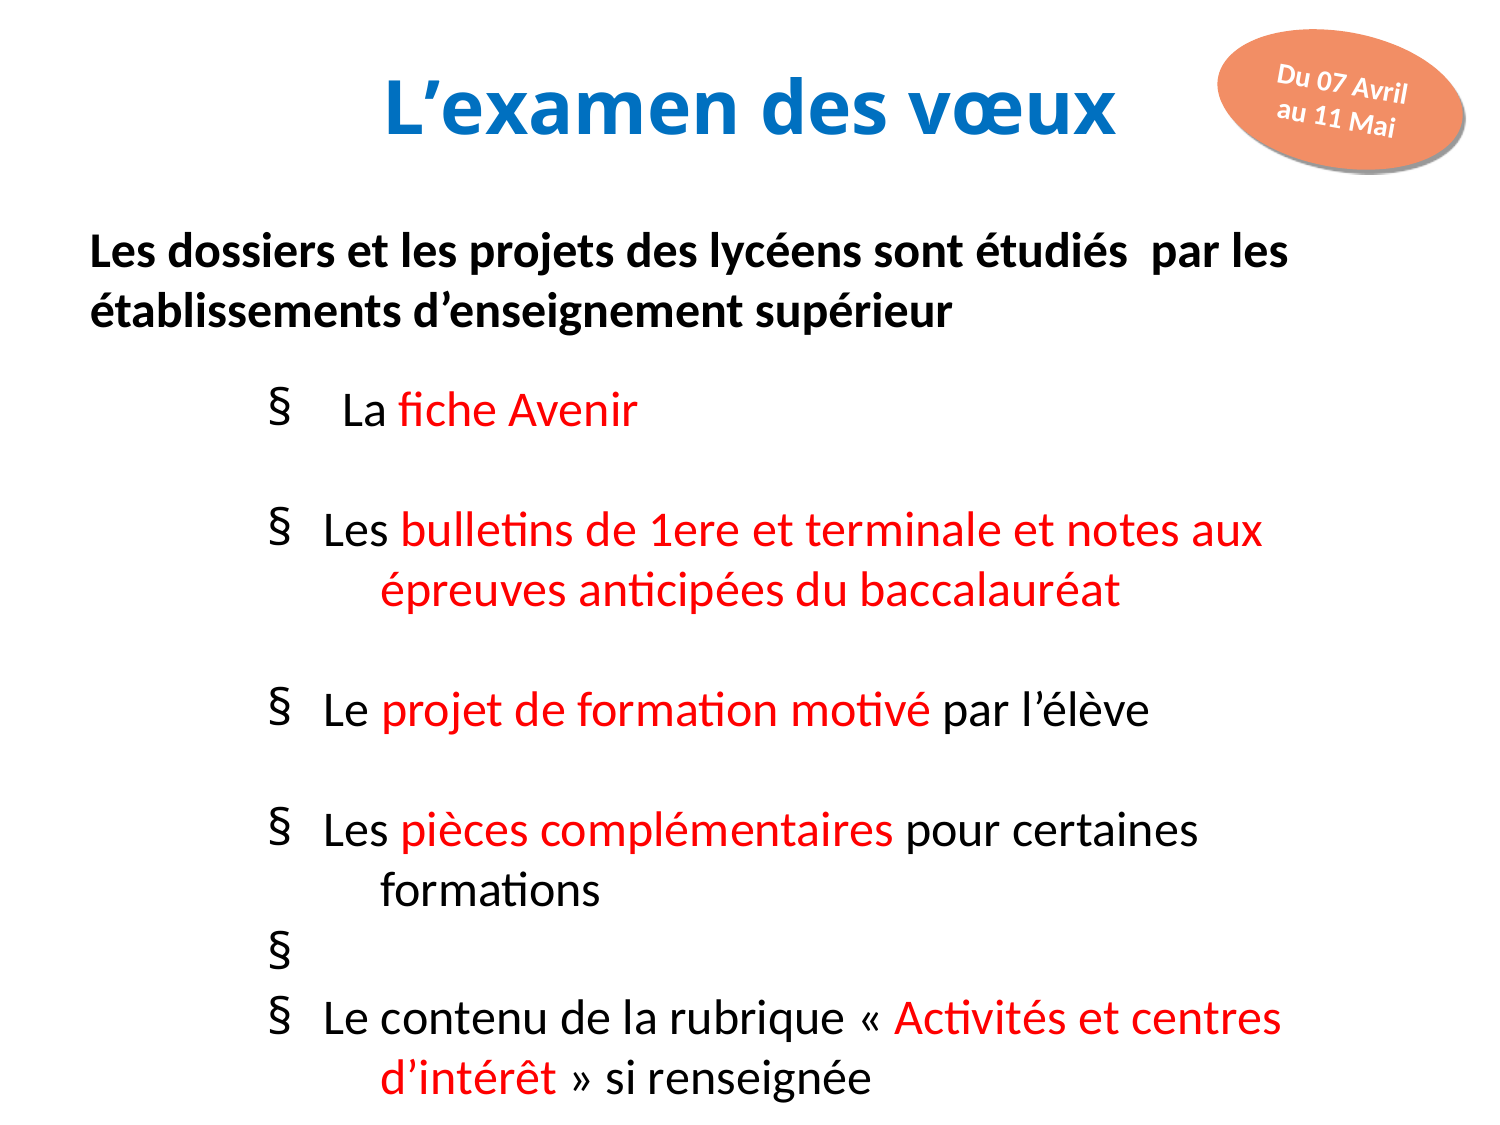

Du 07 Avril au 11 Mai
# L’examen des vœux
Les dossiers et les projets des lycéens sont étudiés par les établissements d’enseignement supérieur
La fiche Avenir
Les bulletins de 1ere et terminale et notes aux épreuves anticipées du baccalauréat
Le projet de formation motivé par l’élève
Les pièces complémentaires pour certaines formations
Le contenu de la rubrique « Activités et centres d’intérêt » si renseignée